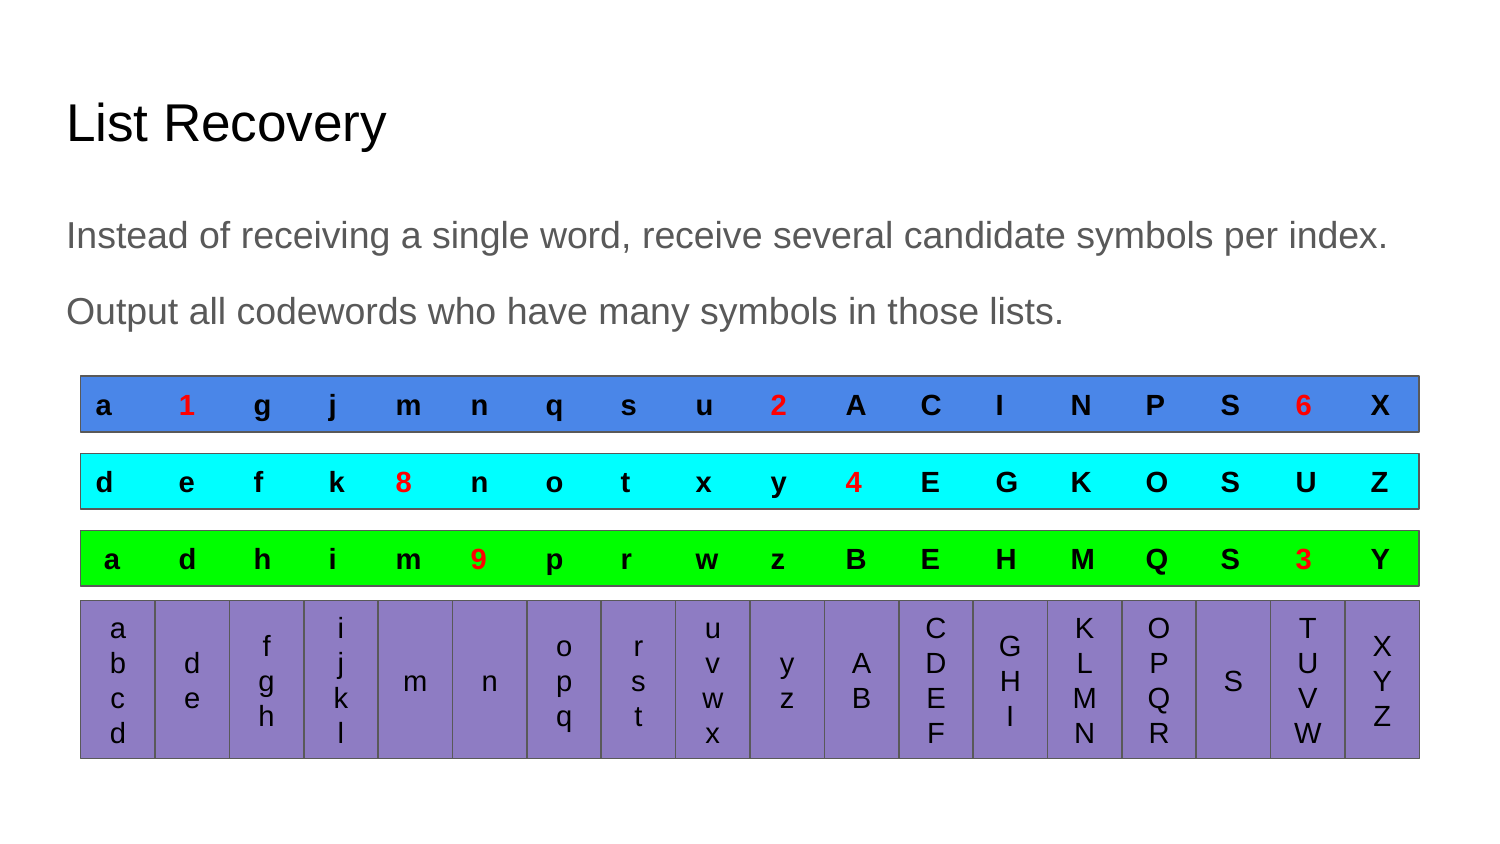

# List Recovery
Instead of receiving a single word, receive several candidate symbols per index.
Output all codewords who have many symbols in those lists.
a	 1	 g	 j	m	n	q	s	u	2	A	C	I	N	P	S	6	X
d	 e	 f	 k	8	n	o	t	x	y	4	E	G	K	O	S	U	Z
 a	 d	 h	 i	m	9	p	r	w	z	B	E	H	M	Q	S	3	Y
a
b
c
d
d
e
f
g
h
i
j
k
l
m
n
o
p
q
r
s
t
u
v
w
x
y
z
A
B
C
D
E
F
G
H
I
K
L
M
N
O
P
Q
R
S
T
U
V
W
X
Y
Z